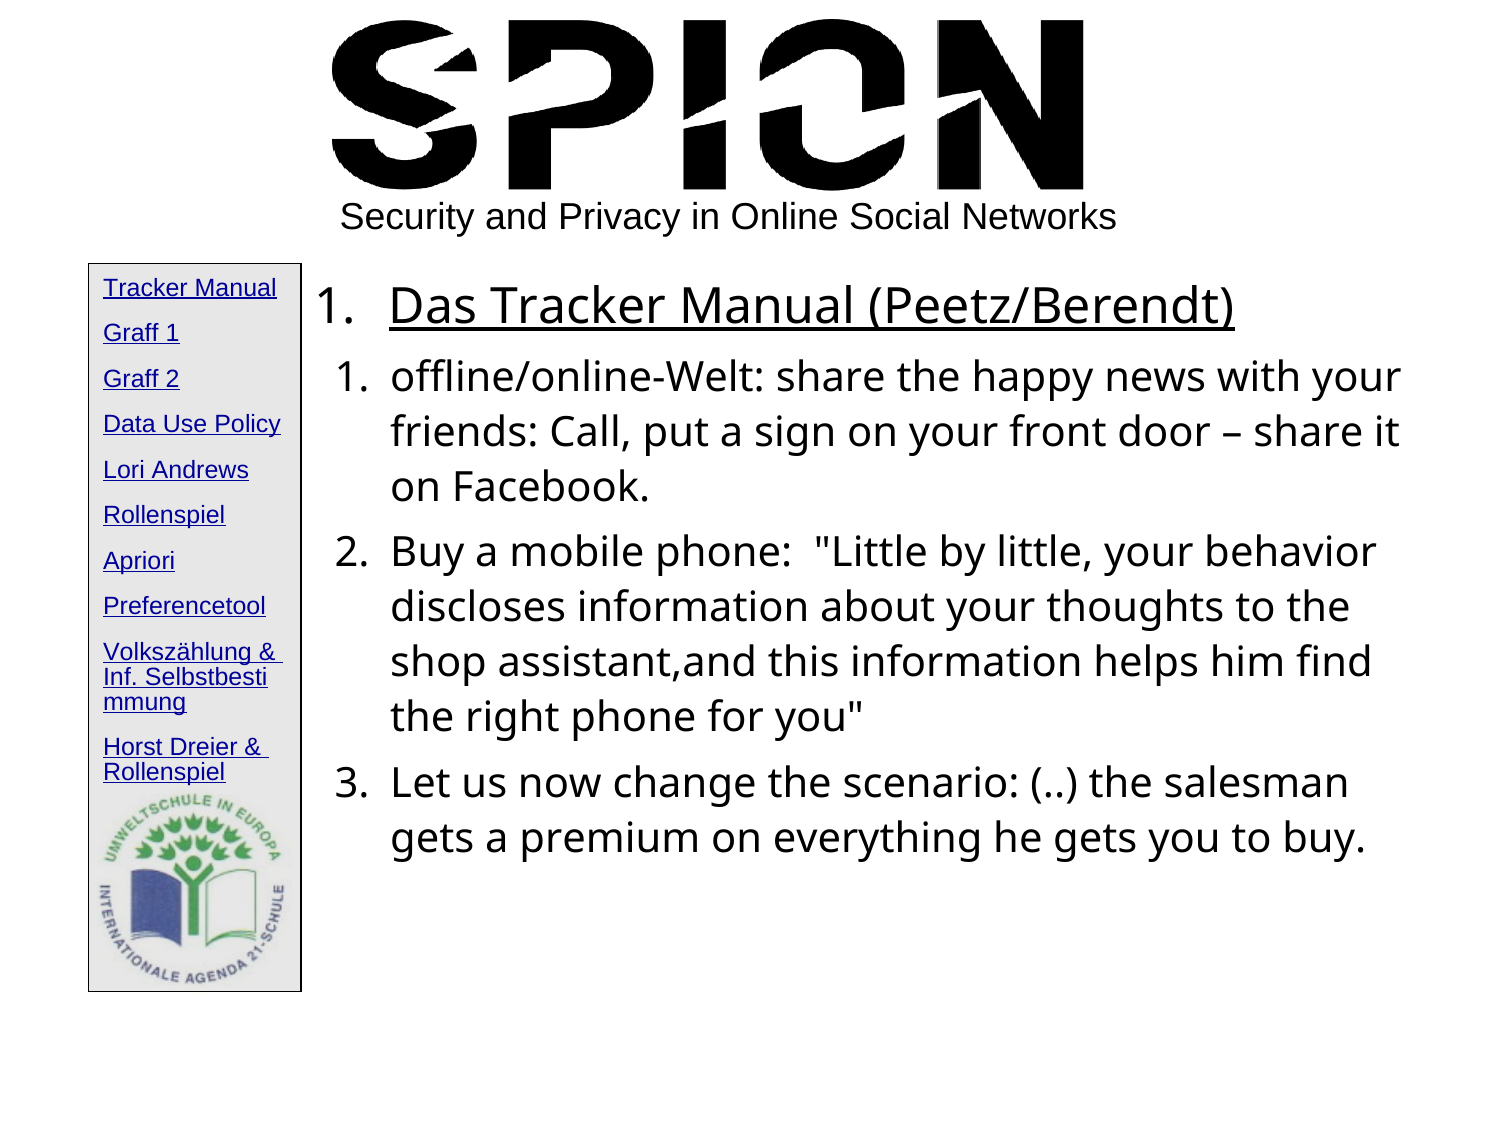

# Das Tracker Manual (Peetz/Berendt)
offline/online-Welt: share the happy news with your friends: Call, put a sign on your front door – share it on Facebook.
Buy a mobile phone: "Little by little, your behavior discloses information about your thoughts to the shop assistant,and this information helps him find the right phone for you"
Let us now change the scenario: (..) the salesman gets a premium on everything he gets you to buy.